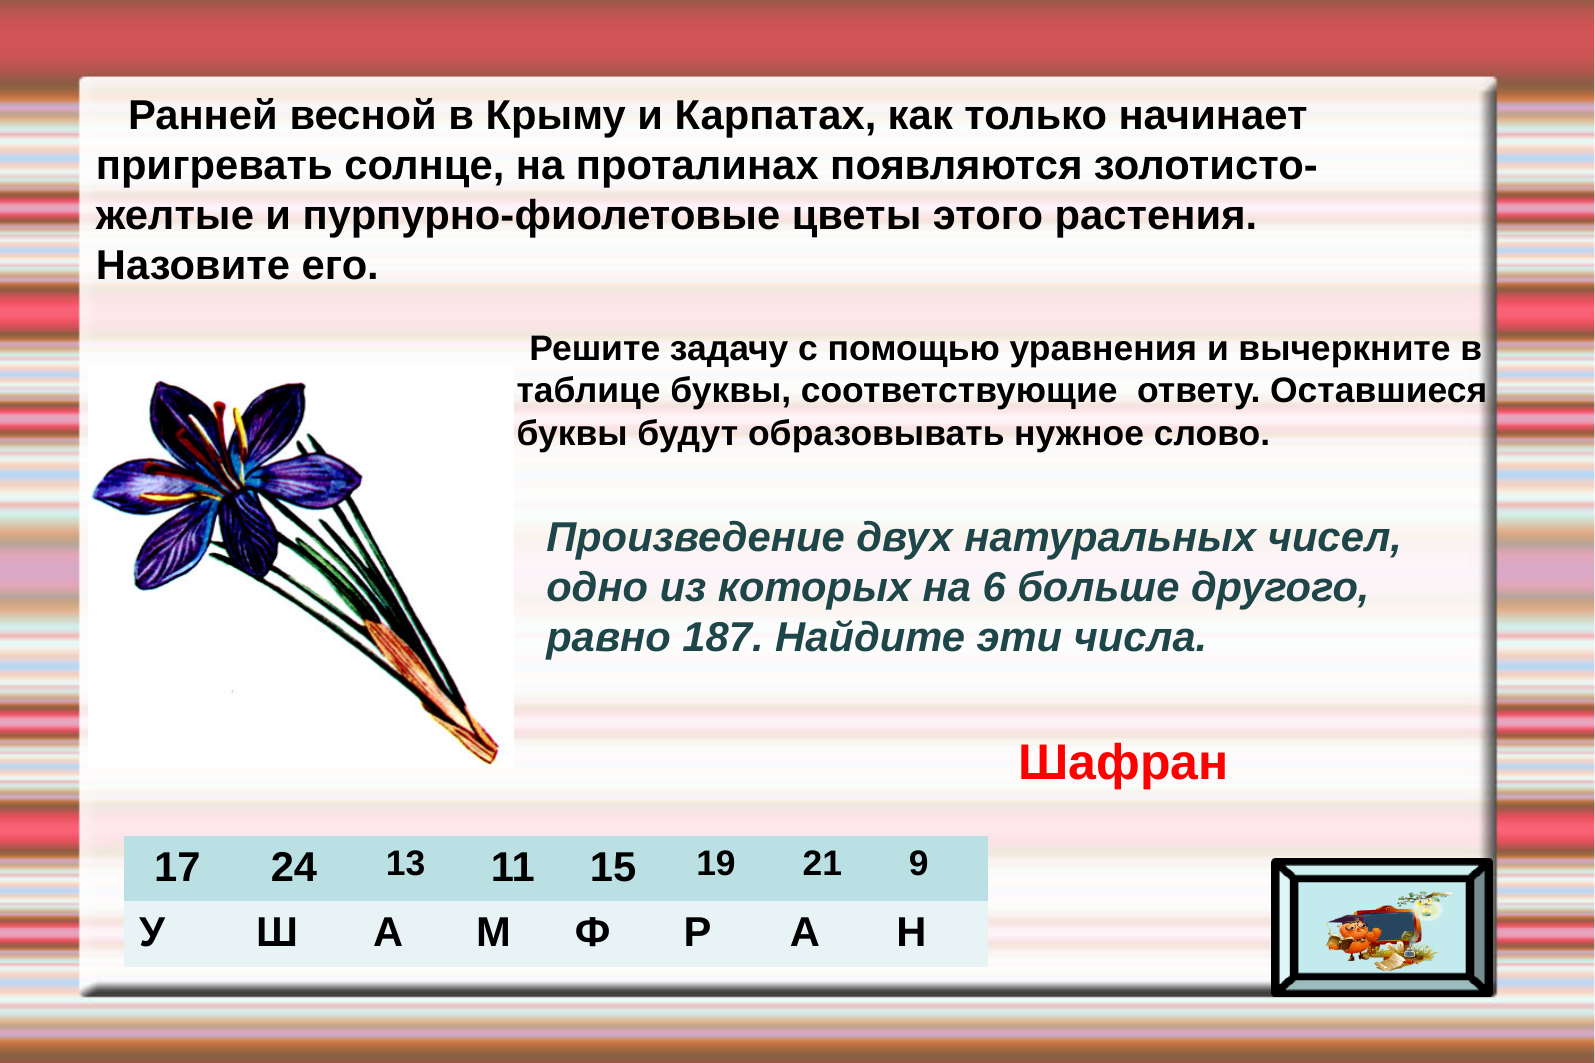

Ранней весной в Крыму и Карпатах, как только начинает пригревать солнце, на проталинах появляются золотисто-желтые и пурпурно-фиолетовые цветы этого растения. Назовите его.
Решите задачу с помощью уравнения и вычеркните в таблице буквы, соответствующие ответу. Оставшиеся буквы будут образовывать нужное слово.
Произведение двух натуральных чисел, одно из которых на 6 больше другого, равно 187. Найдите эти числа.
Шафран
| 17 | 24 | 13 | 11 | 15 | 19 | 21 | 9 |
| --- | --- | --- | --- | --- | --- | --- | --- |
| У | Ш | А | М | Ф | Р | А | Н |